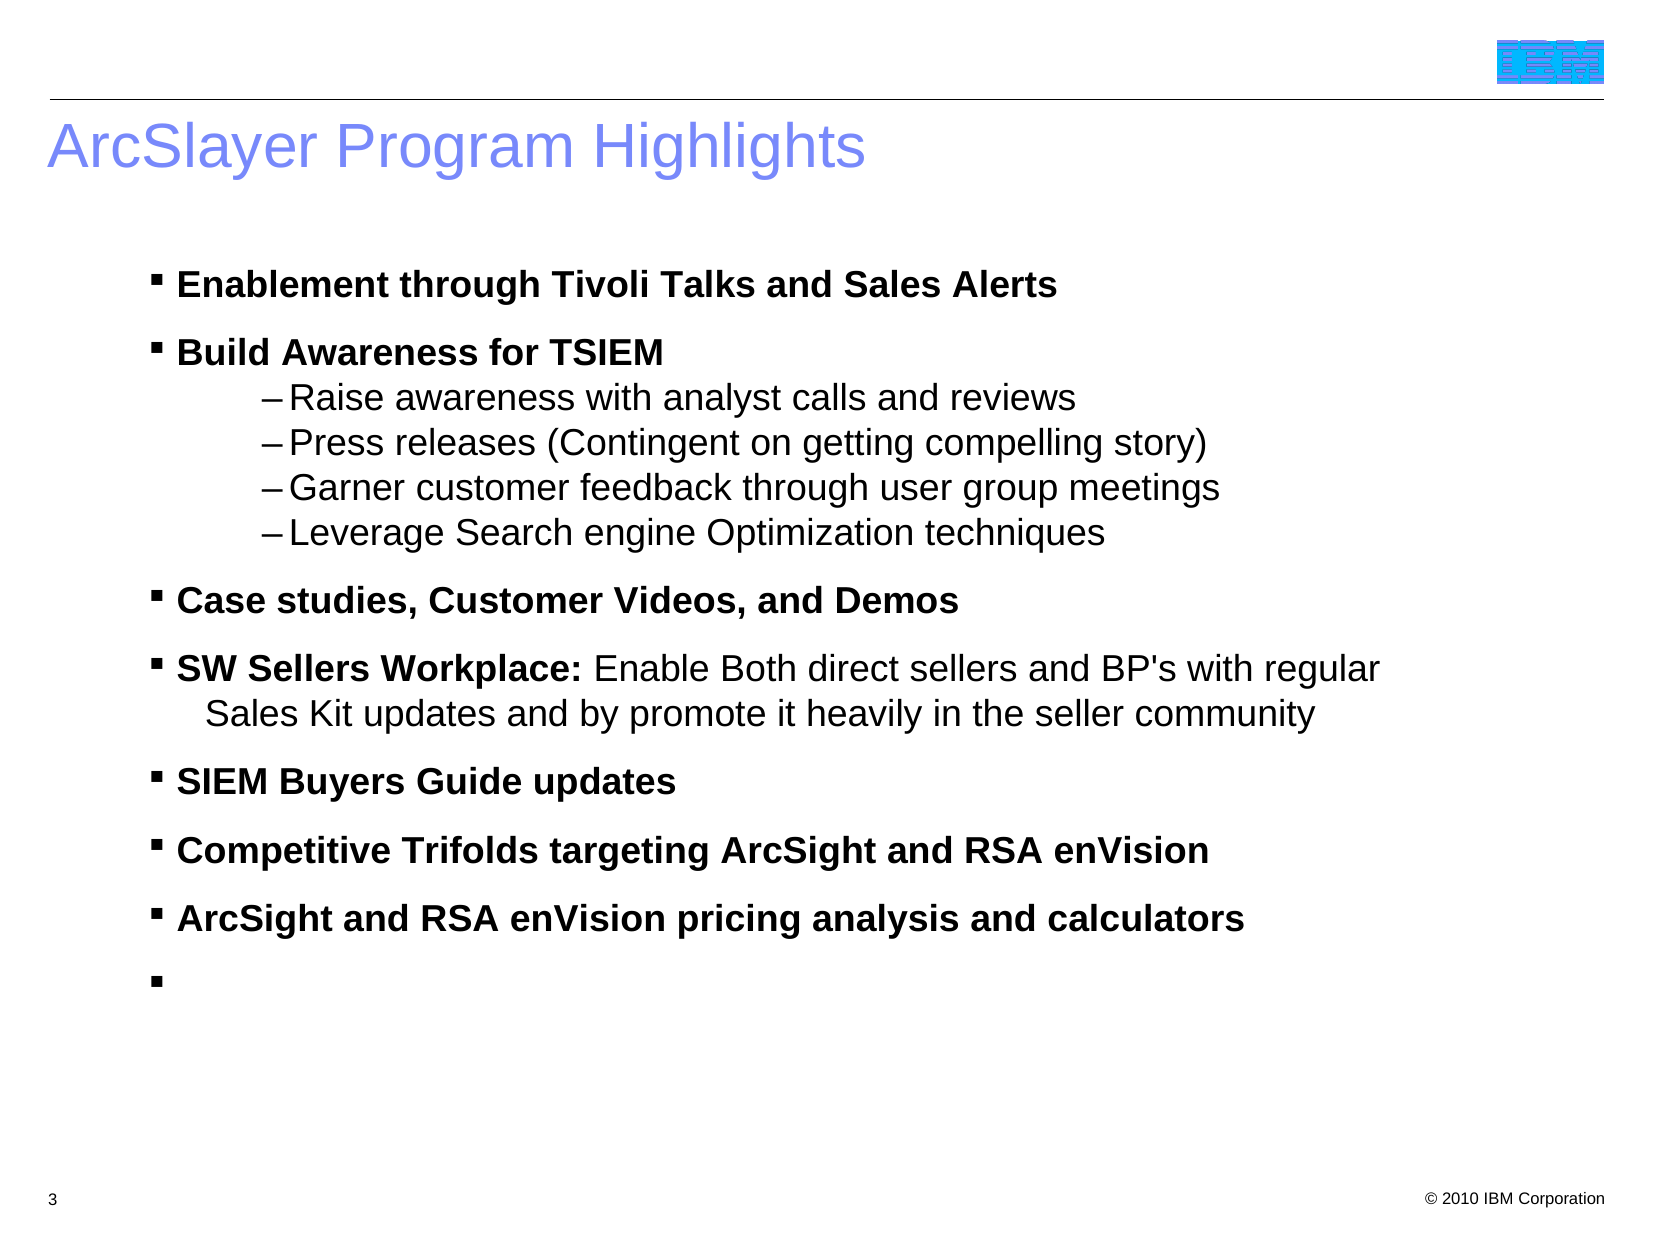

# ArcSlayer Program Highlights
Enablement through Tivoli Talks and Sales Alerts
Build Awareness for TSIEM
Raise awareness with analyst calls and reviews
Press releases (Contingent on getting compelling story)
Garner customer feedback through user group meetings
Leverage Search engine Optimization techniques
Case studies, Customer Videos, and Demos
SW Sellers Workplace: Enable Both direct sellers and BP's with regular Sales Kit updates and by promote it heavily in the seller community
SIEM Buyers Guide updates
Competitive Trifolds targeting ArcSight and RSA enVision
ArcSight and RSA enVision pricing analysis and calculators
3